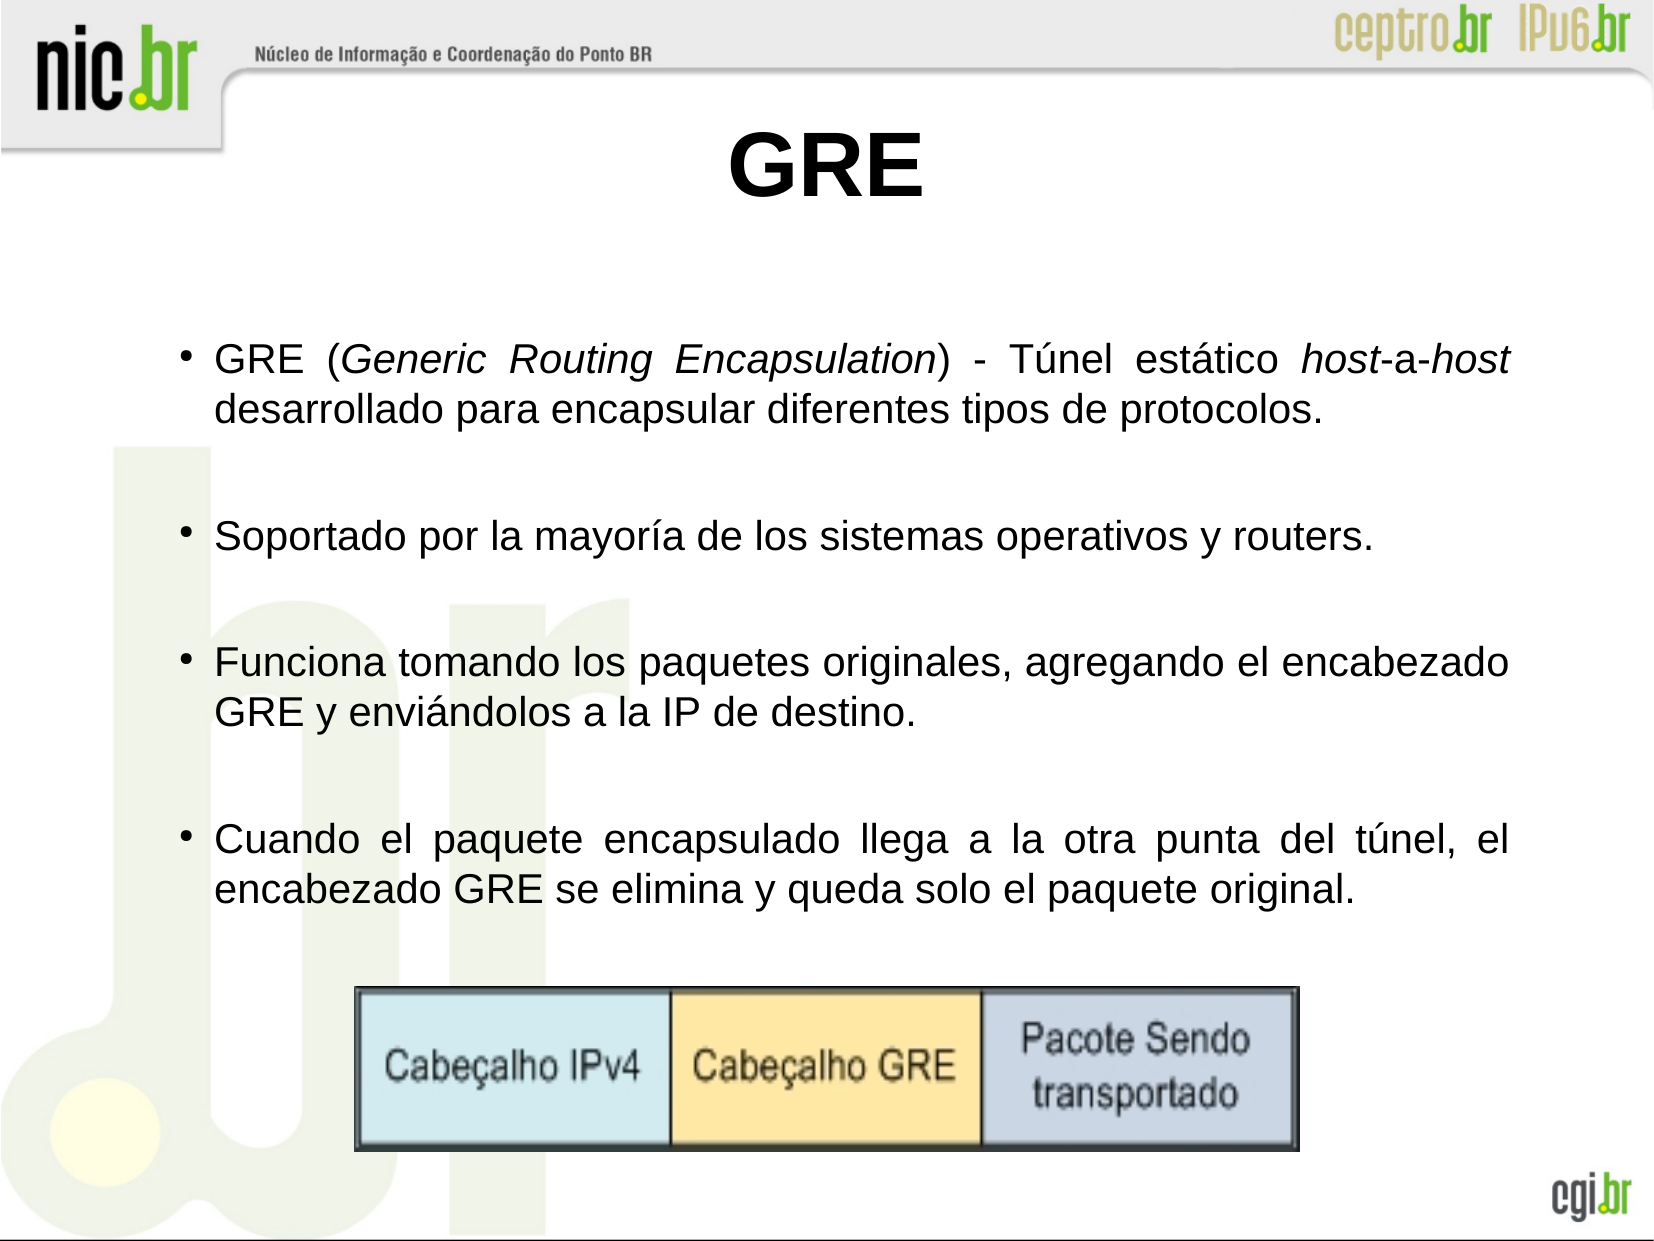

GRE
GRE (Generic Routing Encapsulation) - Túnel estático host-a-host desarrollado para encapsular diferentes tipos de protocolos.
Soportado por la mayoría de los sistemas operativos y routers.
Funciona tomando los paquetes originales, agregando el encabezado GRE y enviándolos a la IP de destino.
Cuando el paquete encapsulado llega a la otra punta del túnel, el encabezado GRE se elimina y queda solo el paquete original.